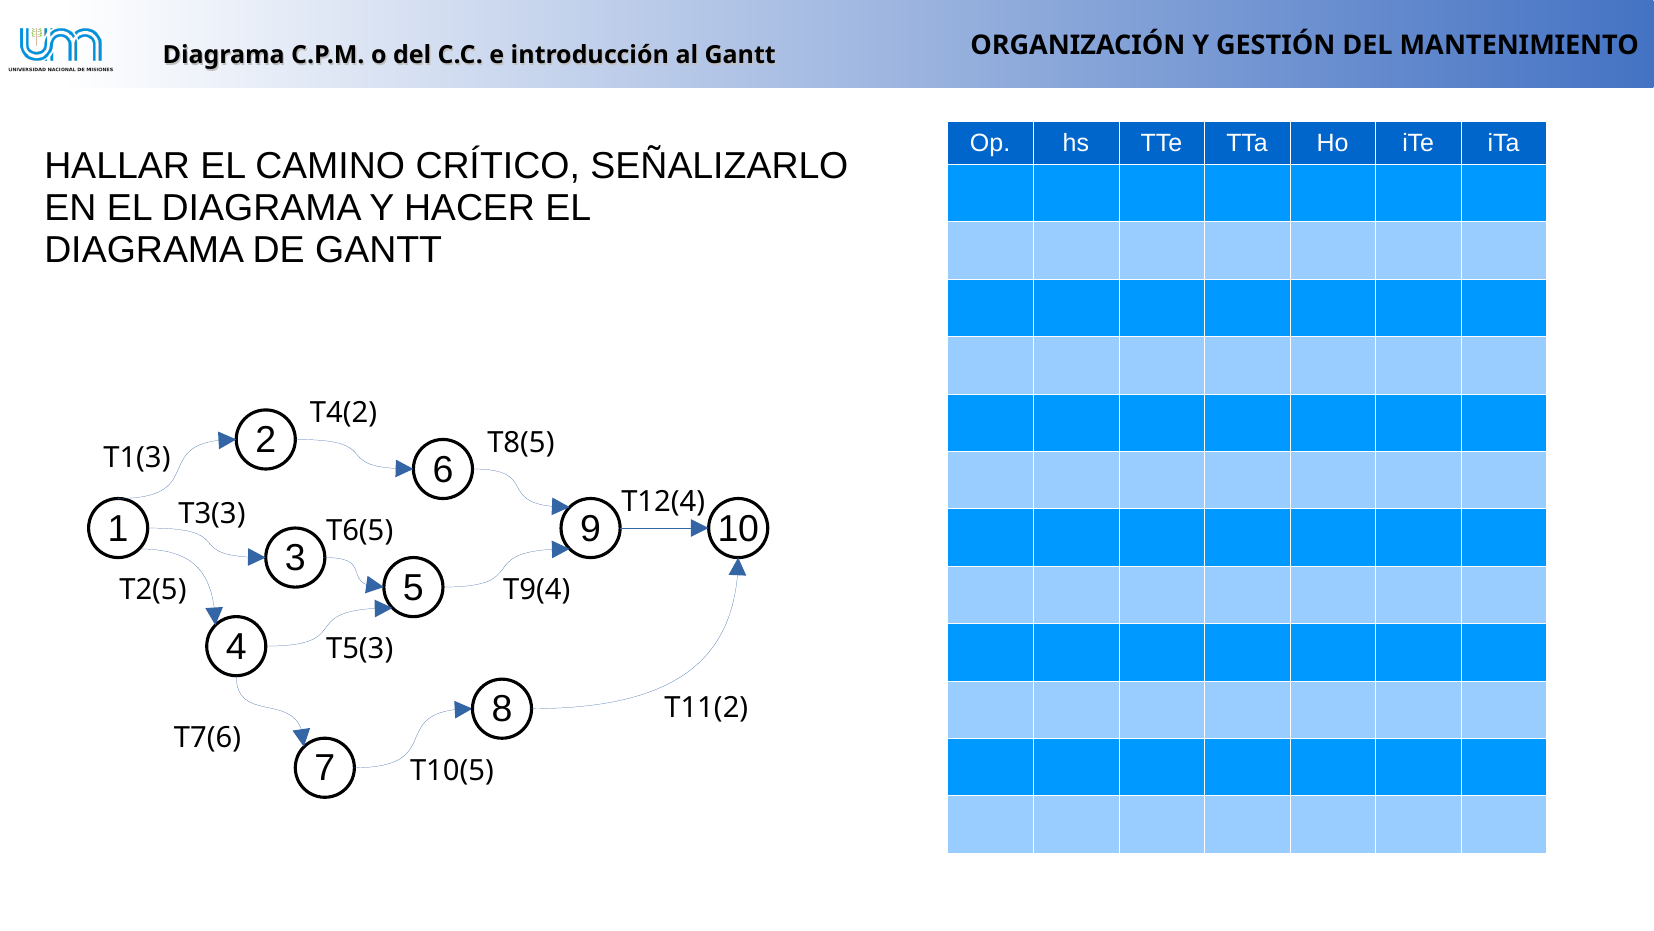

ORGANIZACIÓN Y GESTIÓN DEL MANTENIMIENTO
Diagrama C.P.M. o del C.C. e introducción al Gantt
| Op. | hs | TTe | TTa | Ho | iTe | iTa |
| --- | --- | --- | --- | --- | --- | --- |
| | | | | | | |
| | | | | | | |
| | | | | | | |
| | | | | | | |
| | | | | | | |
| | | | | | | |
| | | | | | | |
| | | | | | | |
| | | | | | | |
| | | | | | | |
| | | | | | | |
| | | | | | | |
HALLAR EL CAMINO CRÍTICO, SEÑALIZARLO
EN EL DIAGRAMA Y HACER EL
DIAGRAMA DE GANTT
T4(2)
2
T8(5)
T1(3)
6
T12(4)
T3(3)
1
9
10
T6(5)
3
5
T2(5)
T9(4)
4
T5(3)
8
T11(2)
T7(6)
7
T10(5)